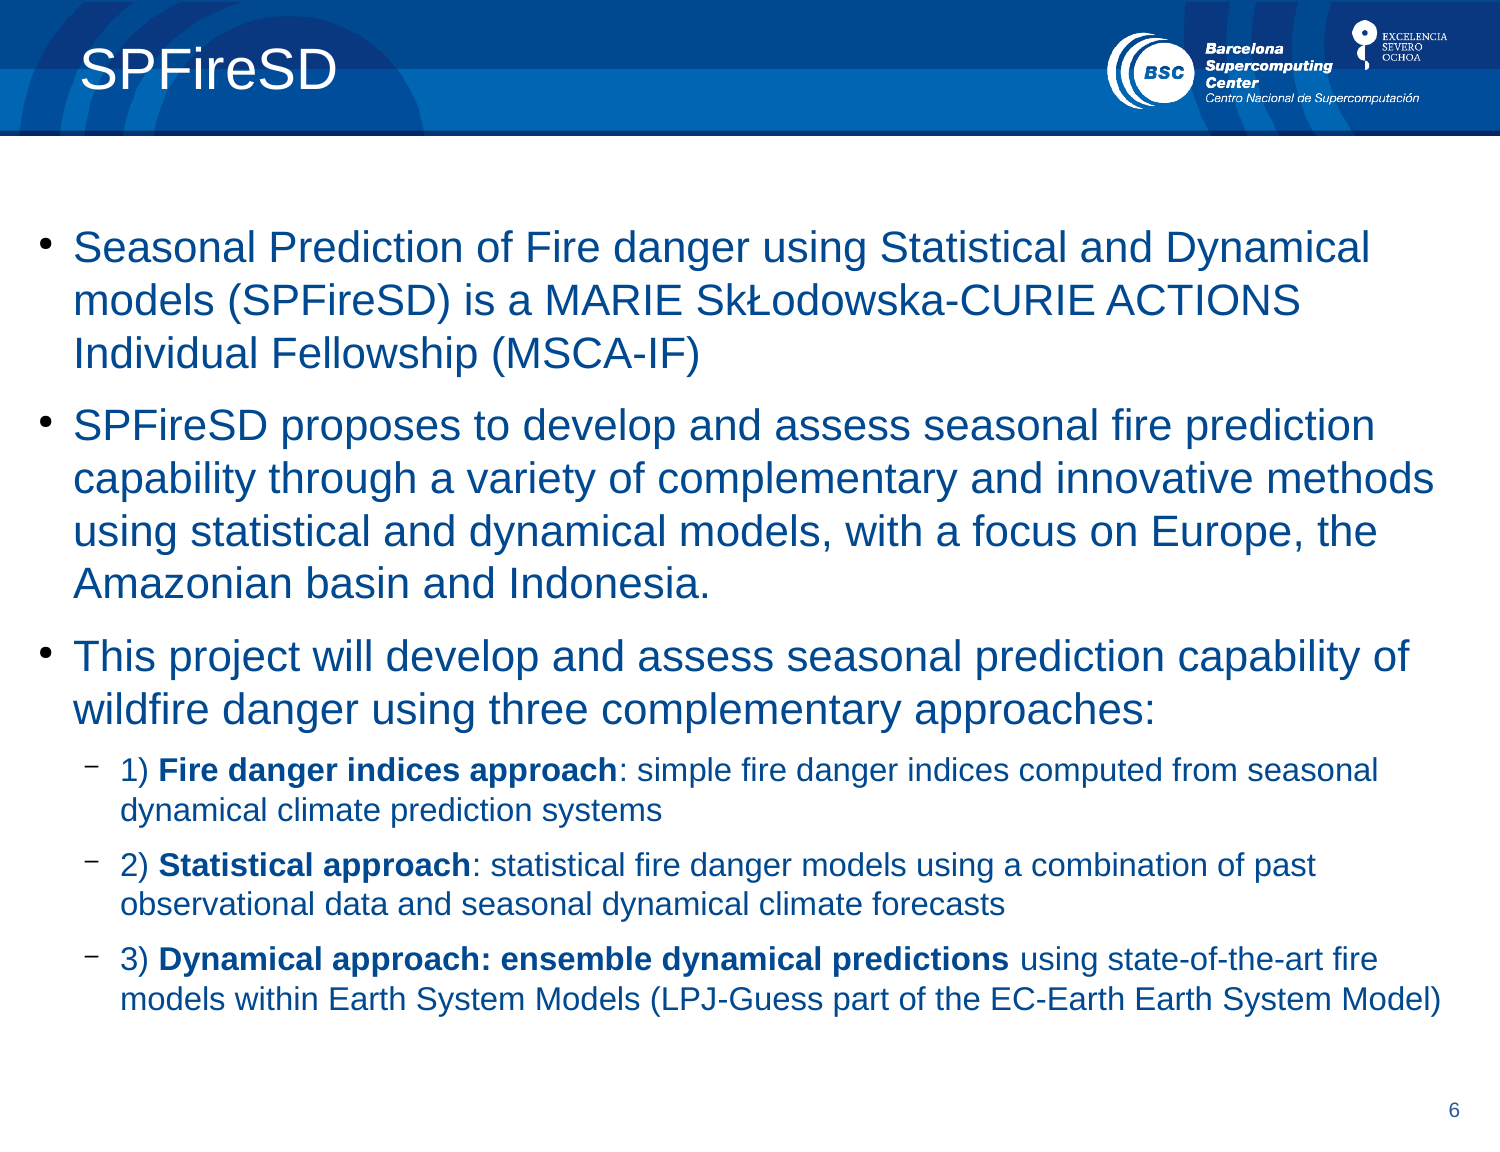

# SPFireSD
Seasonal Prediction of Fire danger using Statistical and Dynamical models (SPFireSD) is a MARIE SkŁodowska-CURIE ACTIONS Individual Fellowship (MSCA-IF)
SPFireSD proposes to develop and assess seasonal fire prediction capability through a variety of complementary and innovative methods using statistical and dynamical models, with a focus on Europe, the Amazonian basin and Indonesia.
This project will develop and assess seasonal prediction capability of wildfire danger using three complementary approaches:
1) Fire danger indices approach: simple fire danger indices computed from seasonal dynamical climate prediction systems
2) Statistical approach: statistical fire danger models using a combination of past observational data and seasonal dynamical climate forecasts
3) Dynamical approach: ensemble dynamical predictions using state-of-the-art fire models within Earth System Models (LPJ-Guess part of the EC-Earth Earth System Model)